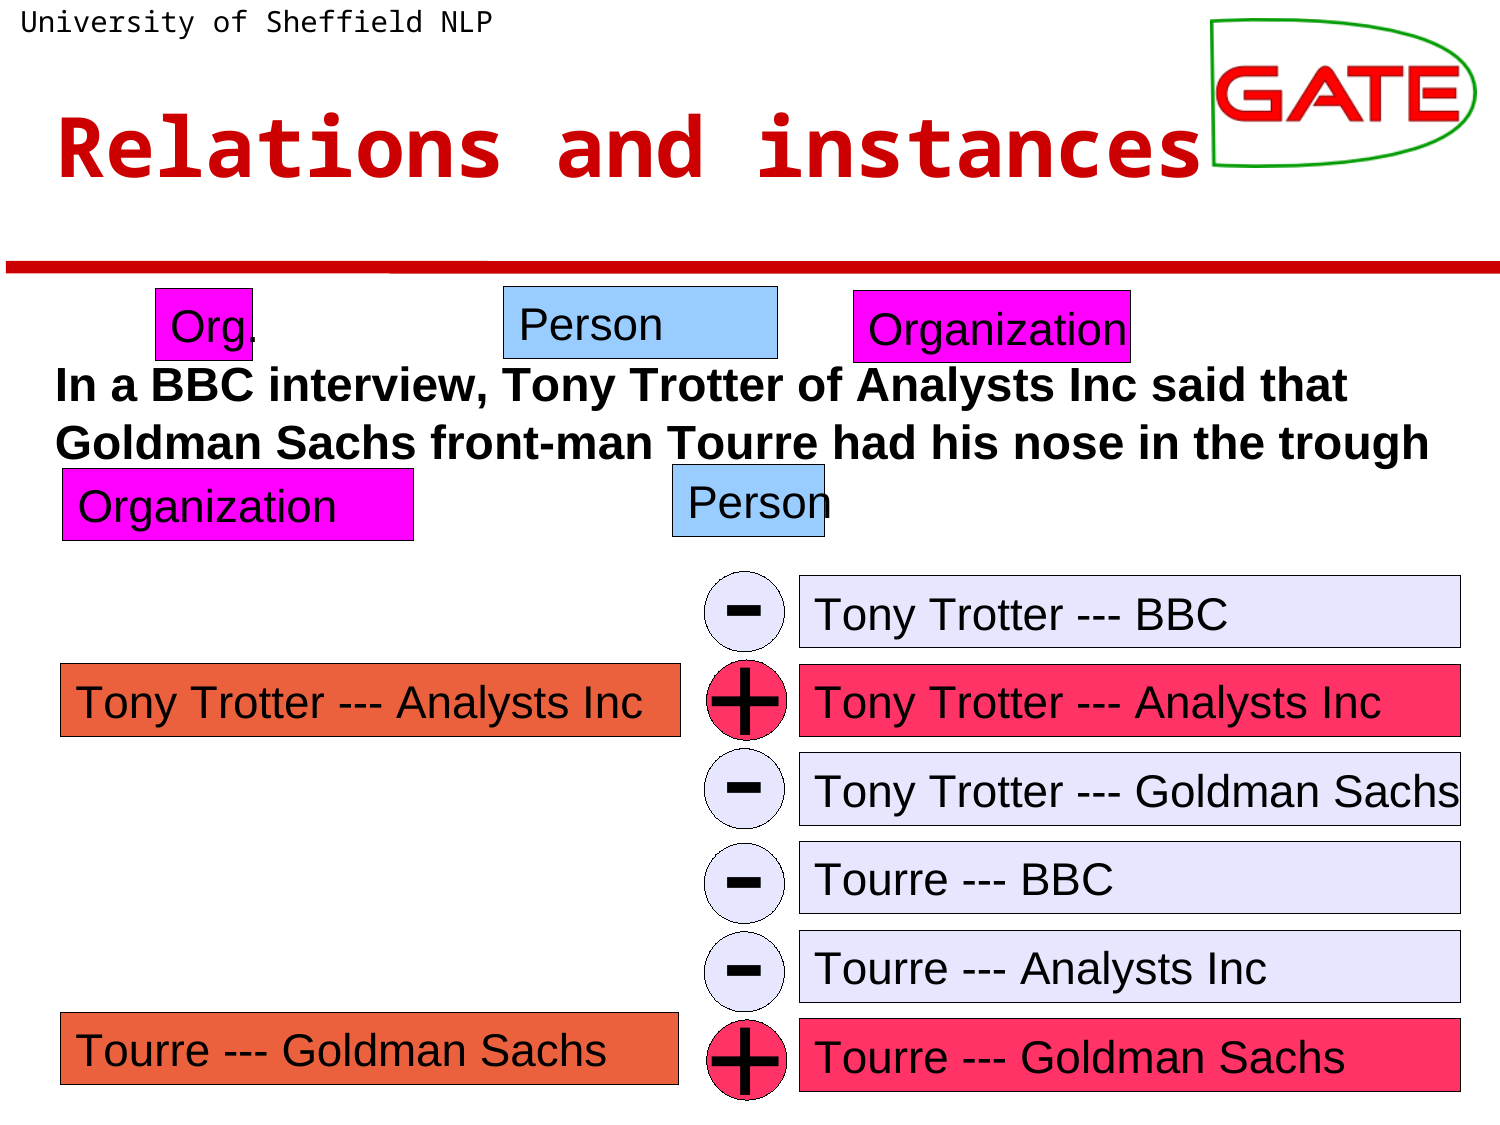

# Relations and instances
Person
Org.
Organization
In a BBC interview, Tony Trotter of Analysts Inc said that Goldman Sachs front-man Tourre had his nose in the trough
Person
Organization
-
Tony Trotter --- BBC
+
Tony Trotter --- Analysts Inc
Tony Trotter --- Analysts Inc
-
Tony Trotter --- Goldman Sachs
-
Tourre --- BBC
-
Tourre --- Analysts Inc
+
Tourre --- Goldman Sachs
Tourre --- Goldman Sachs